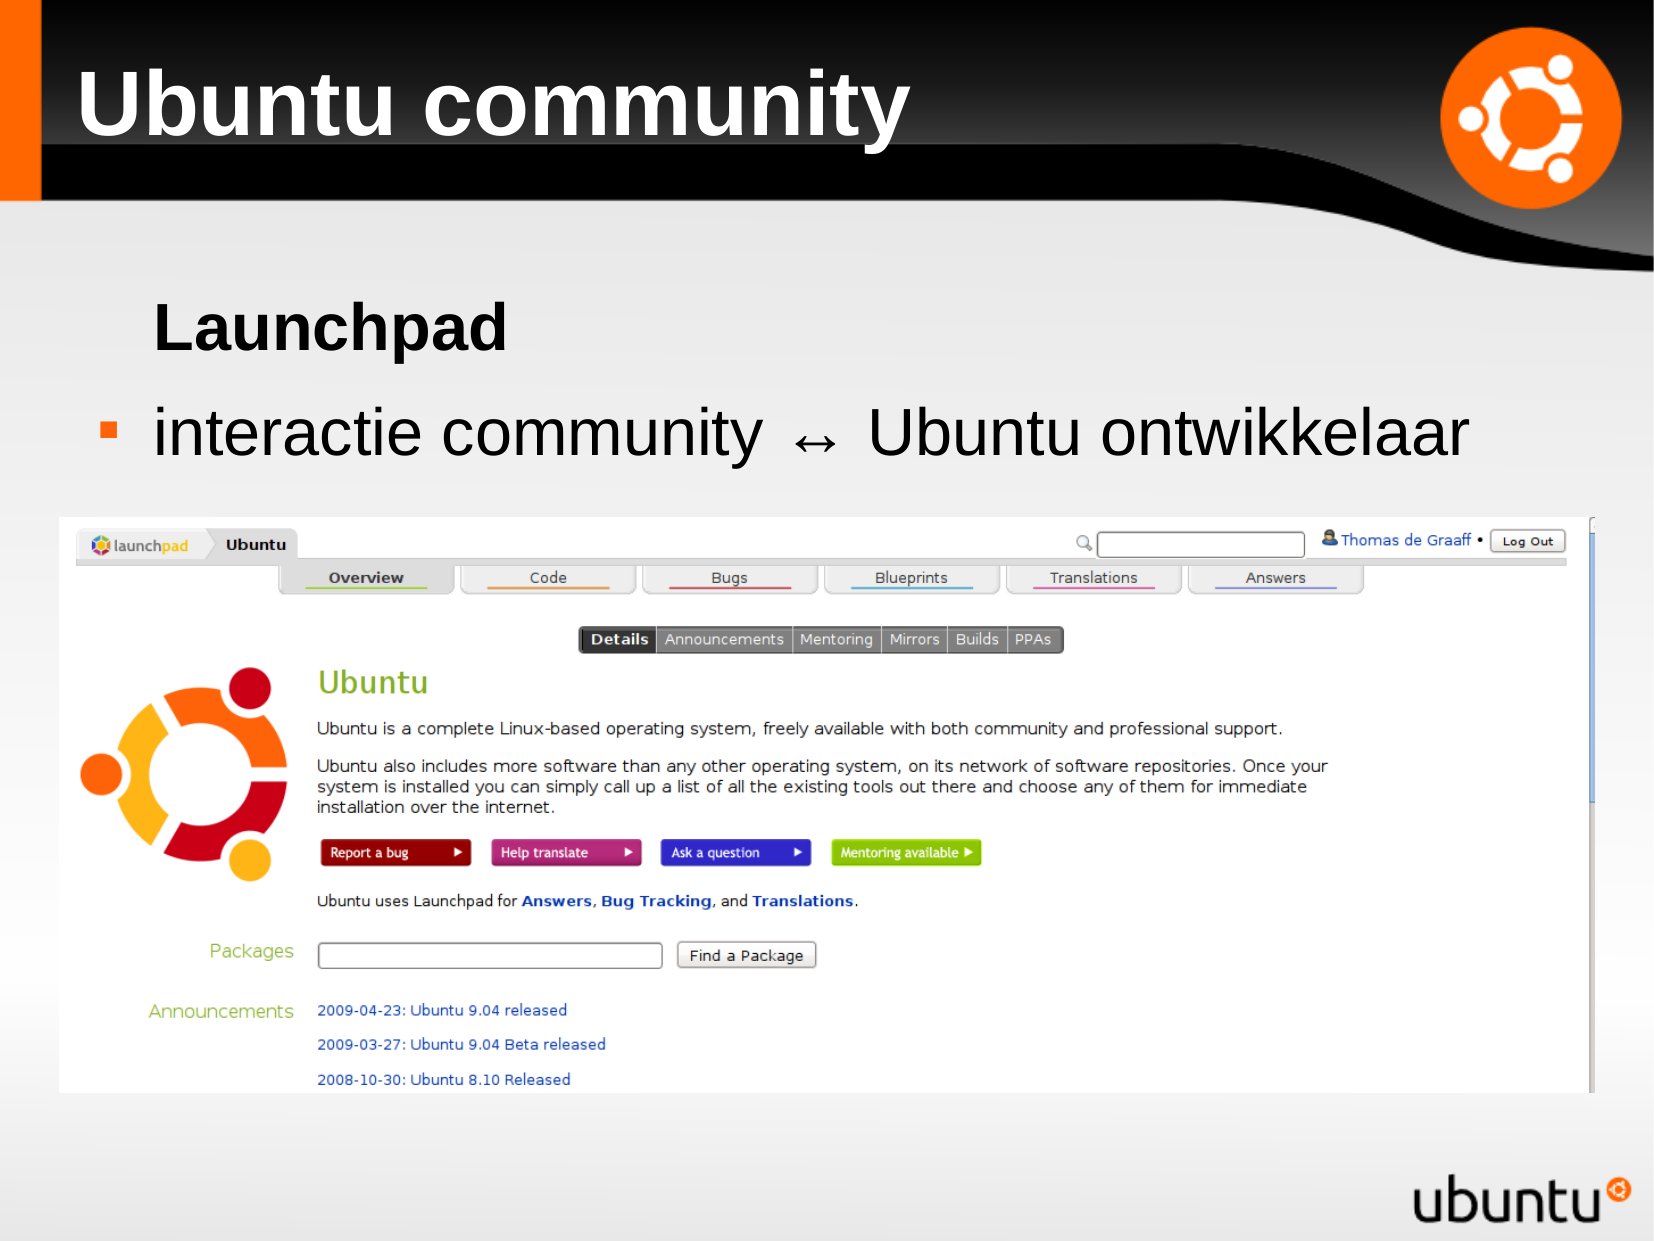

# Ubuntu community
Launchpad
interactie community ↔ Ubuntu ontwikkelaar